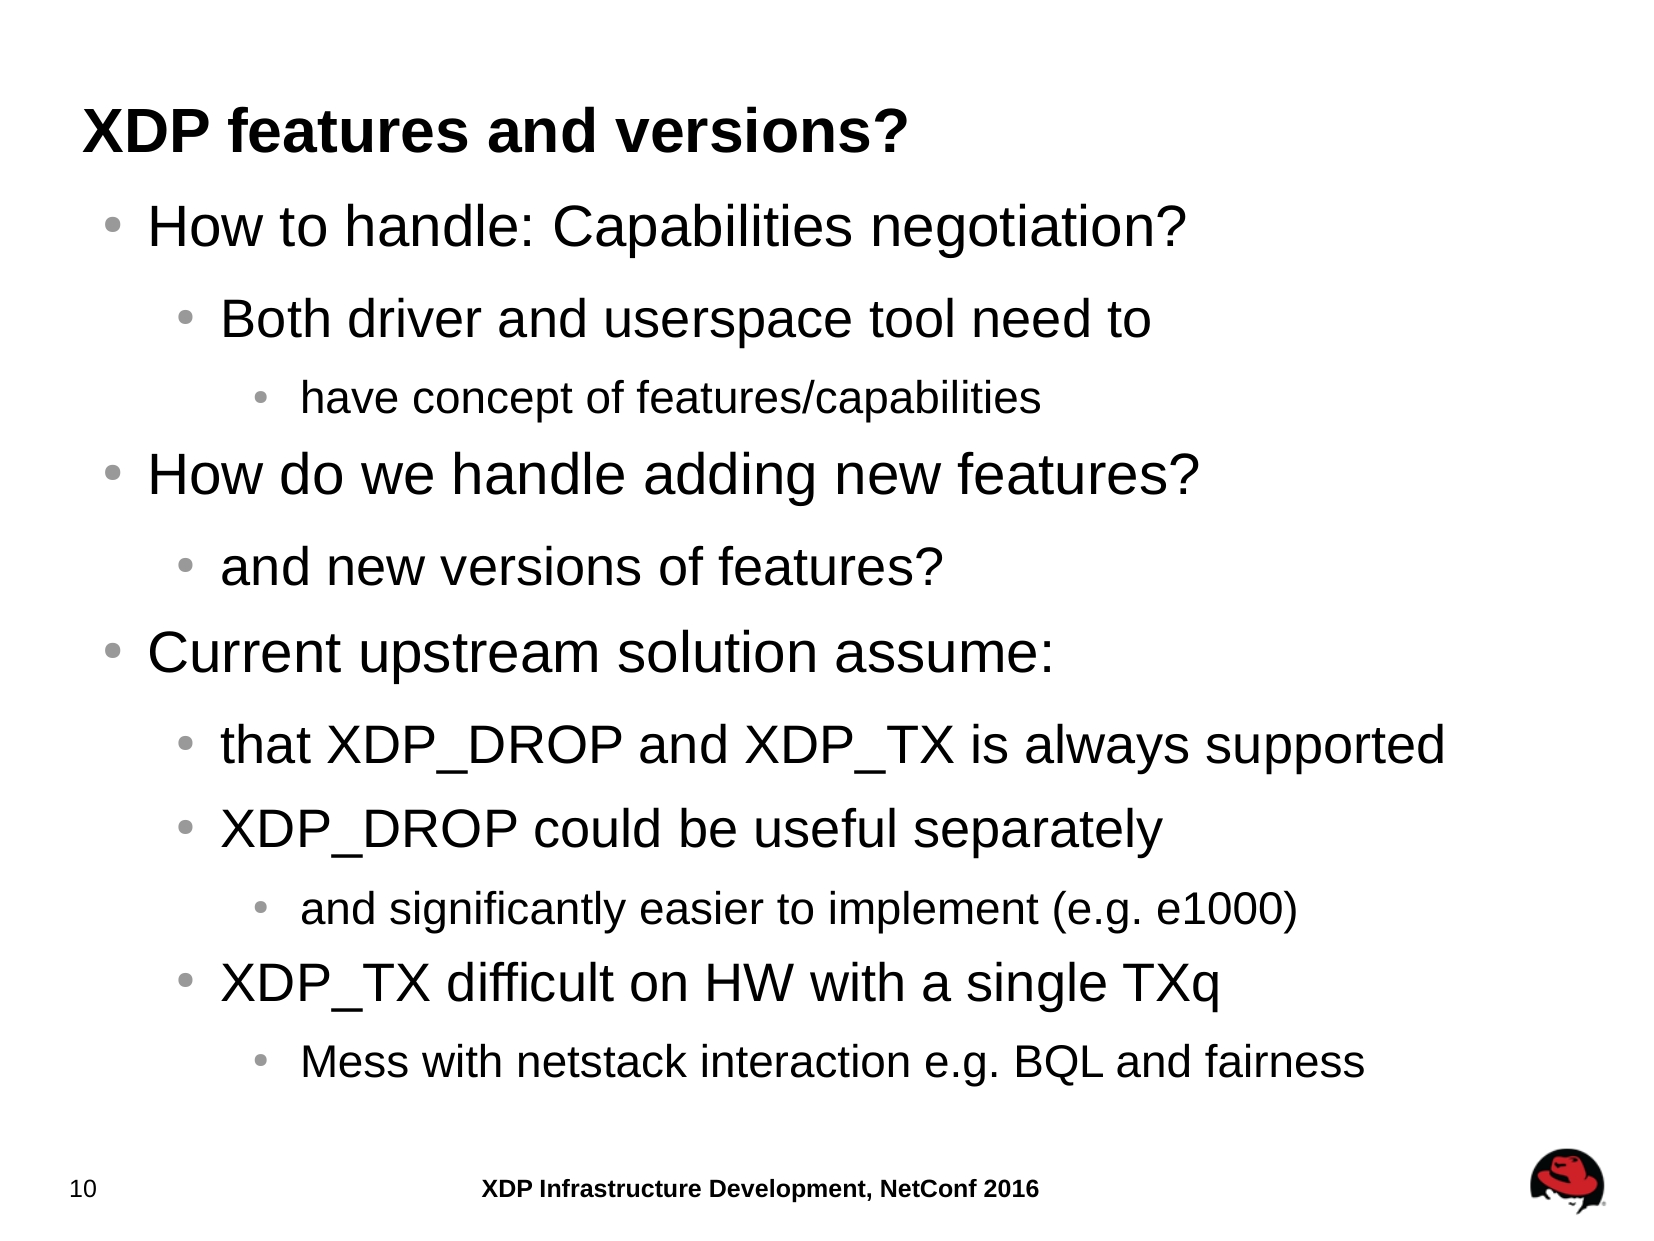

# XDP features and versions?
How to handle: Capabilities negotiation?
Both driver and userspace tool need to
have concept of features/capabilities
How do we handle adding new features?
and new versions of features?
Current upstream solution assume:
that XDP_DROP and XDP_TX is always supported
XDP_DROP could be useful separately
and significantly easier to implement (e.g. e1000)
XDP_TX difficult on HW with a single TXq
Mess with netstack interaction e.g. BQL and fairness